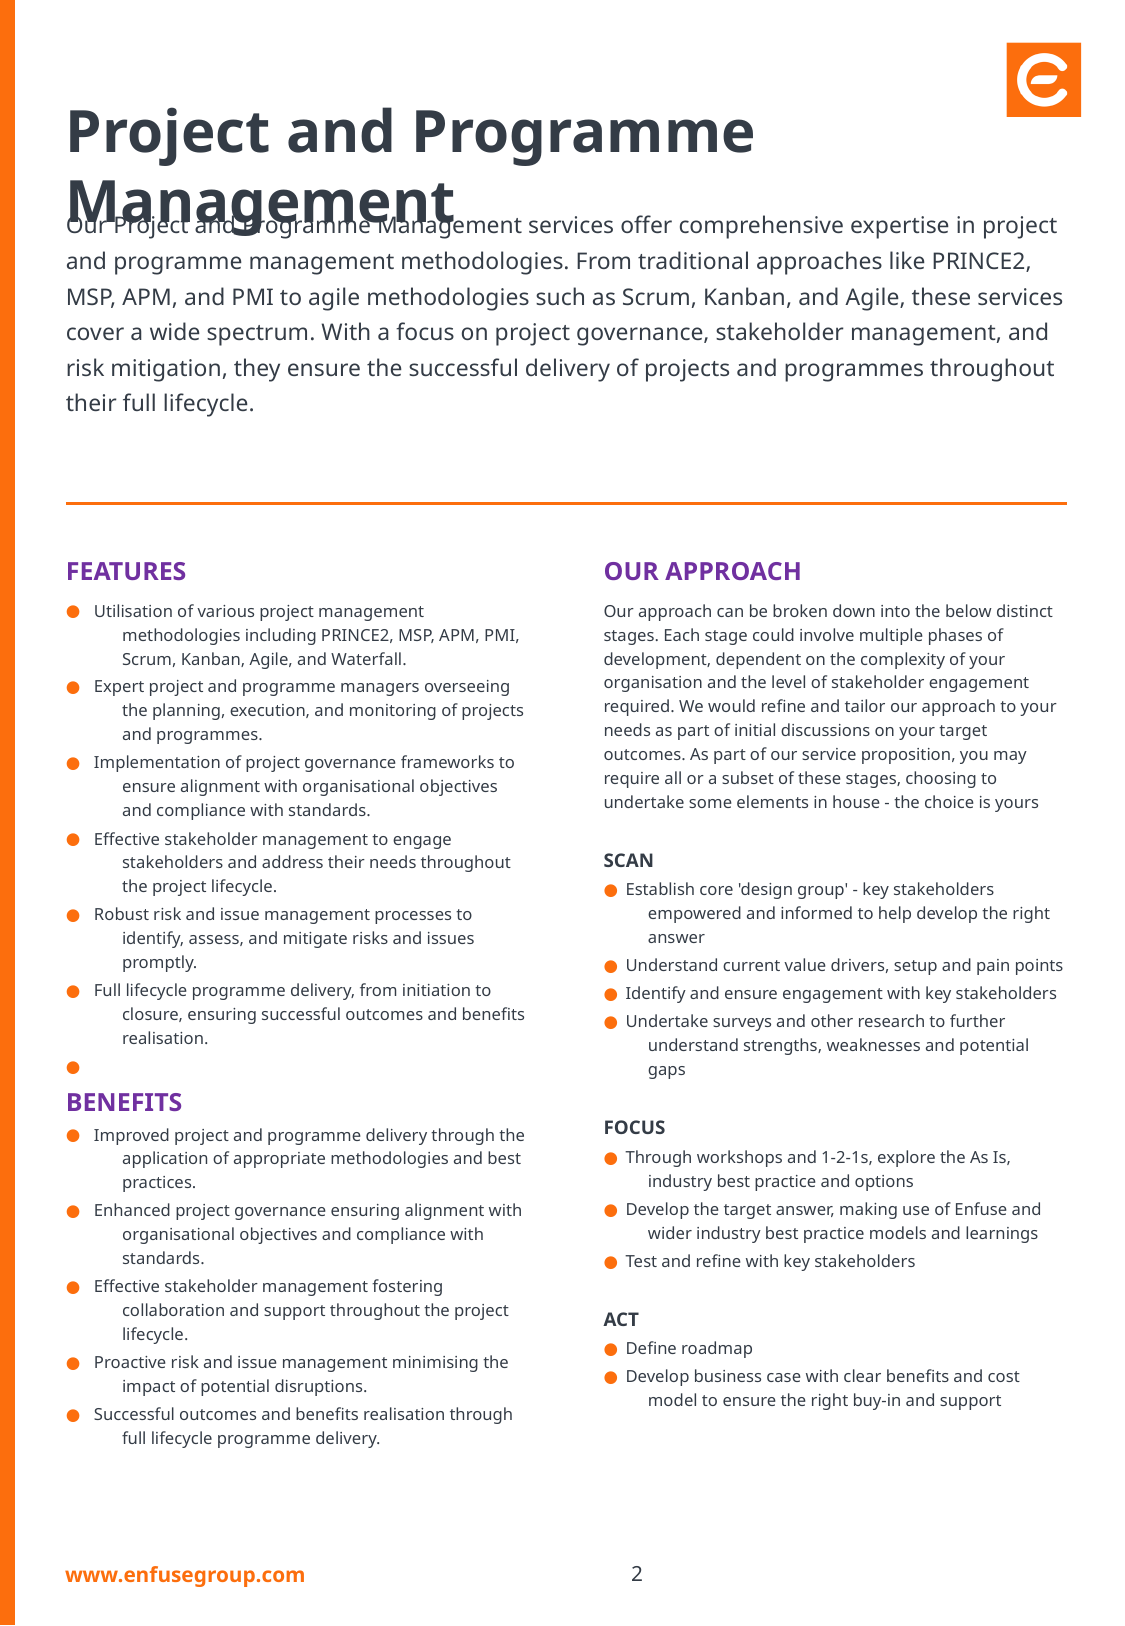

Project and Programme Management
Our Project and Programme Management services offer comprehensive expertise in project and programme management methodologies. From traditional approaches like PRINCE2, MSP, APM, and PMI to agile methodologies such as Scrum, Kanban, and Agile, these services cover a wide spectrum. With a focus on project governance, stakeholder management, and risk mitigation, they ensure the successful delivery of projects and programmes throughout their full lifecycle.
FEATURES
OUR APPROACH
Utilisation of various project management methodologies including PRINCE2, MSP, APM, PMI, Scrum, Kanban, Agile, and Waterfall.
Expert project and programme managers overseeing the planning, execution, and monitoring of projects and programmes.
Implementation of project governance frameworks to ensure alignment with organisational objectives and compliance with standards.
Effective stakeholder management to engage stakeholders and address their needs throughout the project lifecycle.
Robust risk and issue management processes to identify, assess, and mitigate risks and issues promptly.
Full lifecycle programme delivery, from initiation to closure, ensuring successful outcomes and benefits realisation.
BENEFITS
Improved project and programme delivery through the application of appropriate methodologies and best practices.
Enhanced project governance ensuring alignment with organisational objectives and compliance with standards.
Effective stakeholder management fostering collaboration and support throughout the project lifecycle.
Proactive risk and issue management minimising the impact of potential disruptions.
Successful outcomes and benefits realisation through full lifecycle programme delivery.
Our approach can be broken down into the below distinct stages. Each stage could involve multiple phases of development, dependent on the complexity of your organisation and the level of stakeholder engagement required. We would refine and tailor our approach to your needs as part of initial discussions on your target outcomes. As part of our service proposition, you may require all or a subset of these stages, choosing to undertake some elements in house - the choice is yours
SCAN
Establish core 'design group' - key stakeholders empowered and informed to help develop the right answer
Understand current value drivers, setup and pain points
Identify and ensure engagement with key stakeholders
Undertake surveys and other research to further understand strengths, weaknesses and potential gaps
FOCUS
Through workshops and 1-2-1s, explore the As Is, industry best practice and options
Develop the target answer, making use of Enfuse and wider industry best practice models and learnings
Test and refine with key stakeholders
ACT
Define roadmap
Develop business case with clear benefits and cost model to ensure the right buy-in and support